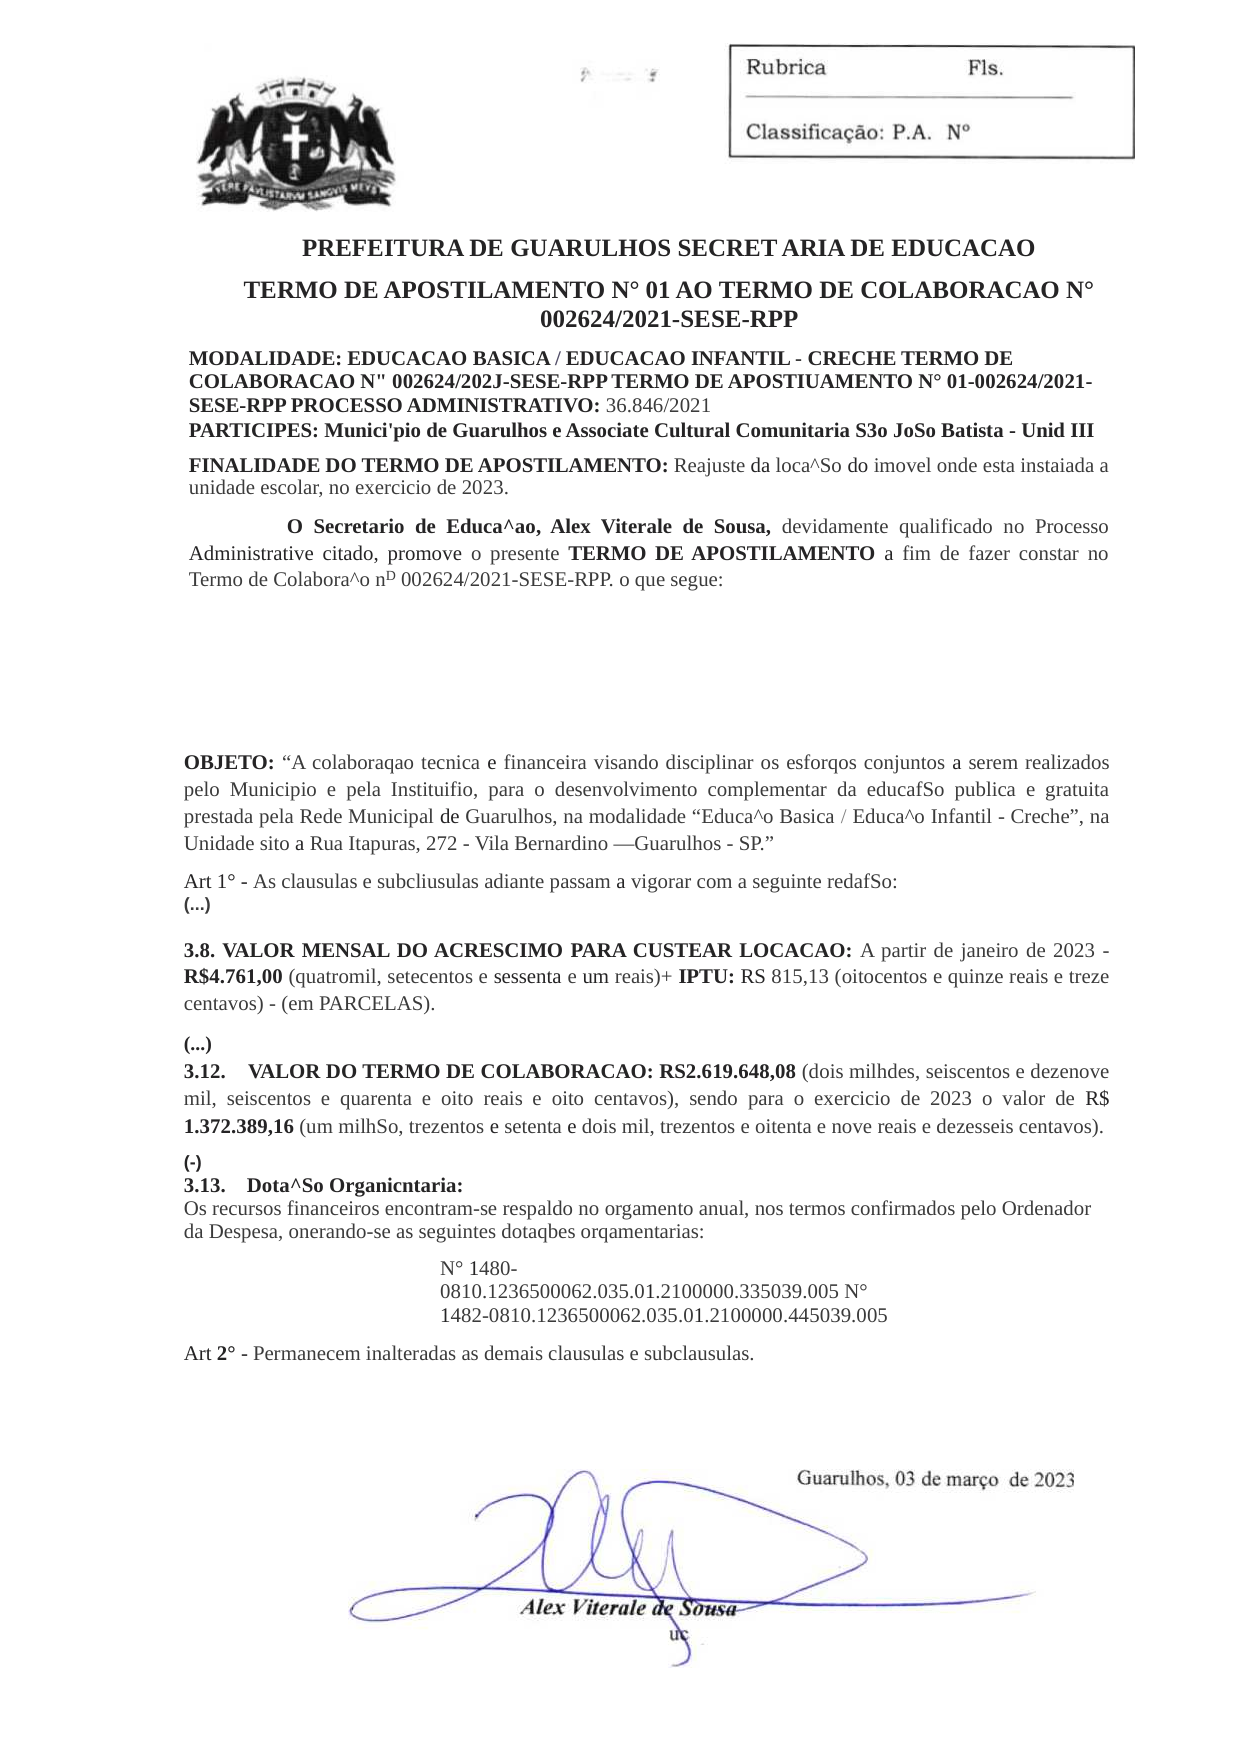

PREFEITURA DE GUARULHOS SECRET ARIA DE EDUCACAO
TERMO DE APOSTILAMENTO N° 01 AO TERMO DE COLABORACAO N° 002624/2021-SESE-RPP
MODALIDADE: EDUCACAO BASICA / EDUCACAO INFANTIL - CRECHE TERMO DE COLABORACAO N" 002624/202J-SESE-RPP TERMO DE APOSTIUAMENTO N° 01-002624/2021-SESE-RPP PROCESSO ADMINISTRATIVO: 36.846/2021
PARTICIPES: Munici'pio de Guarulhos e Associate Cultural Comunitaria S3o JoSo Batista - Unid III
FINALIDADE DO TERMO DE APOSTILAMENTO: Reajuste da loca^So do imovel onde esta instaiada a unidade escolar, no exercicio de 2023.
O Secretario de Educa^ao, Alex Viterale de Sousa, devidamente qualificado no Processo Administrative citado, promove o presente TERMO DE APOSTILAMENTO a fim de fazer constar no Termo de Colabora^o nD 002624/2021-SESE-RPP. o que segue:
OBJETO: “A colaboraqao tecnica e financeira visando disciplinar os esforqos conjuntos a serem realizados pelo Municipio e pela Instituifio, para o desenvolvimento complementar da educafSo publica e gratuita prestada pela Rede Municipal de Guarulhos, na modalidade “Educa^o Basica / Educa^o Infantil - Creche”, na Unidade sito a Rua Itapuras, 272 - Vila Bernardino —Guarulhos - SP.”
Art 1° - As clausulas e subcliusulas adiante passam a vigorar com a seguinte redafSo:
(...)
3.8. VALOR MENSAL DO ACRESCIMO PARA CUSTEAR LOCACAO: A partir de janeiro de 2023 -R$4.761,00 (quatromil, setecentos e sessenta e um reais)+ IPTU: RS 815,13 (oitocentos e quinze reais e treze centavos) - (em PARCELAS).
(...)
3.12. VALOR DO TERMO DE COLABORACAO: RS2.619.648,08 (dois milhdes, seiscentos e dezenove mil, seiscentos e quarenta e oito reais e oito centavos), sendo para o exercicio de 2023 o valor de R$ 1.372.389,16 (um milhSo, trezentos e setenta e dois mil, trezentos e oitenta e nove reais e dezesseis centavos).
(-)
3.13. Dota^So Organicntaria:
Os recursos financeiros encontram-se respaldo no orgamento anual, nos termos confirmados pelo Ordenador da Despesa, onerando-se as seguintes dotaqbes orqamentarias:
N° 1480-0810.1236500062.035.01.2100000.335039.005 N° 1482-0810.1236500062.035.01.2100000.445039.005
Art 2° - Permanecem inalteradas as demais clausulas e subclausulas.